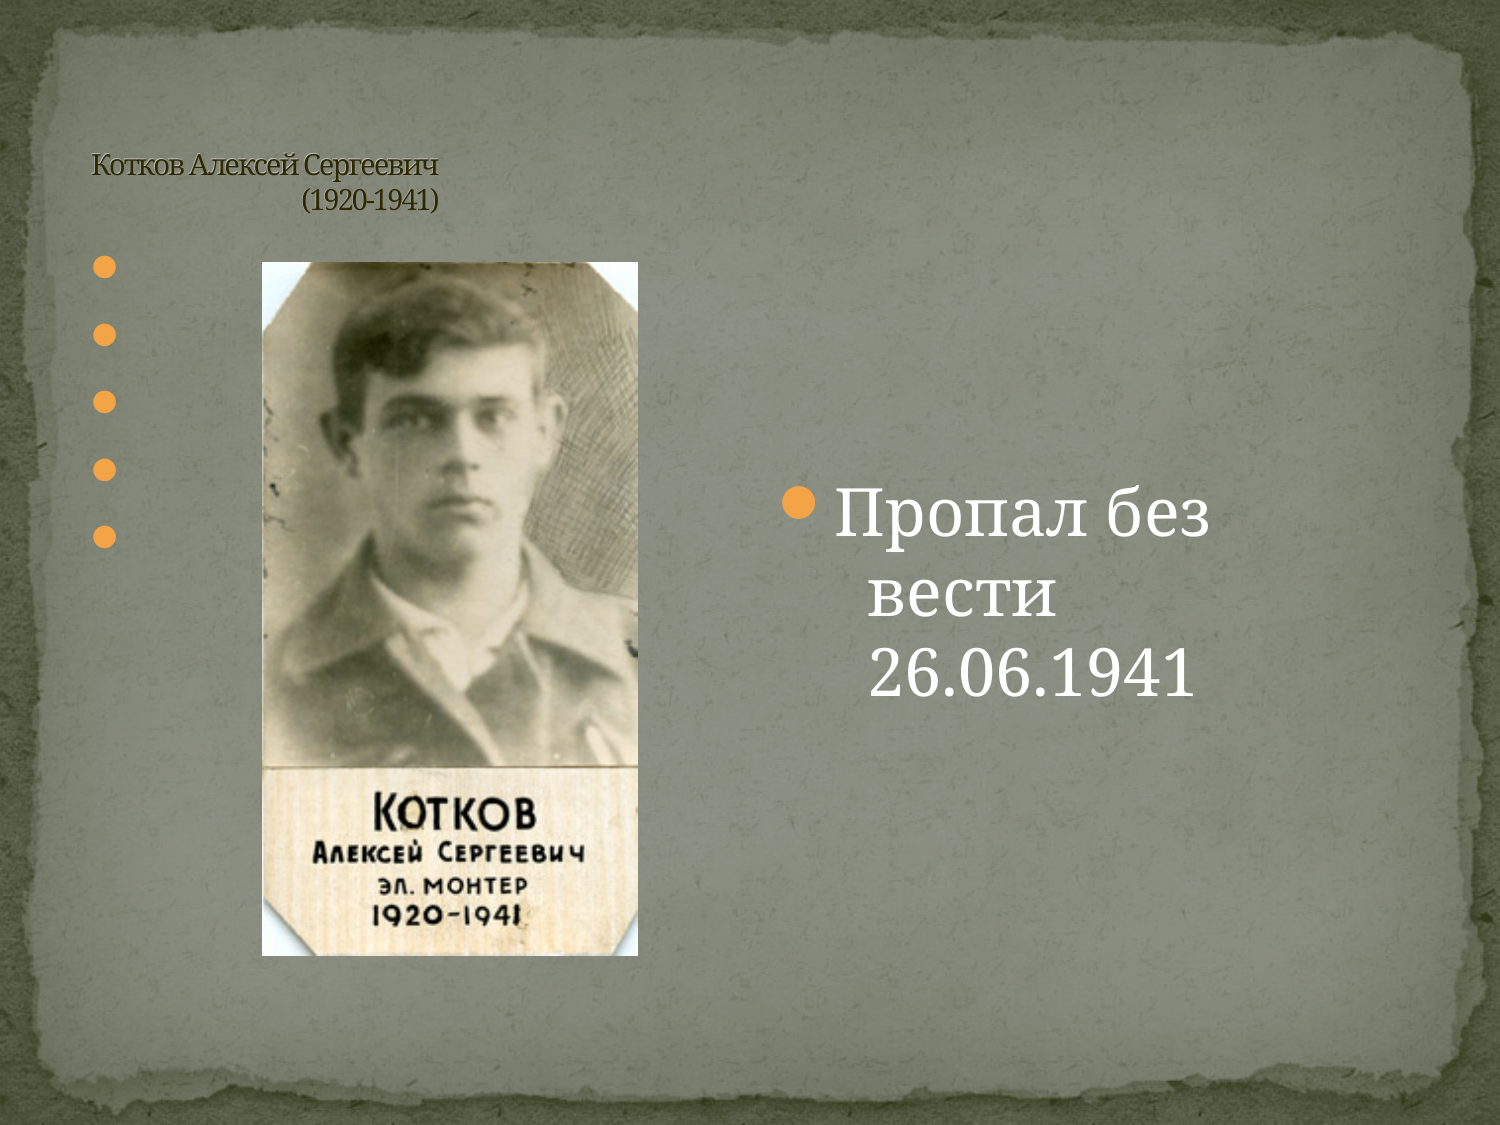

# Котков Алексей Сергеевич (1920-1941)
Пропал без вести
26.06.1941